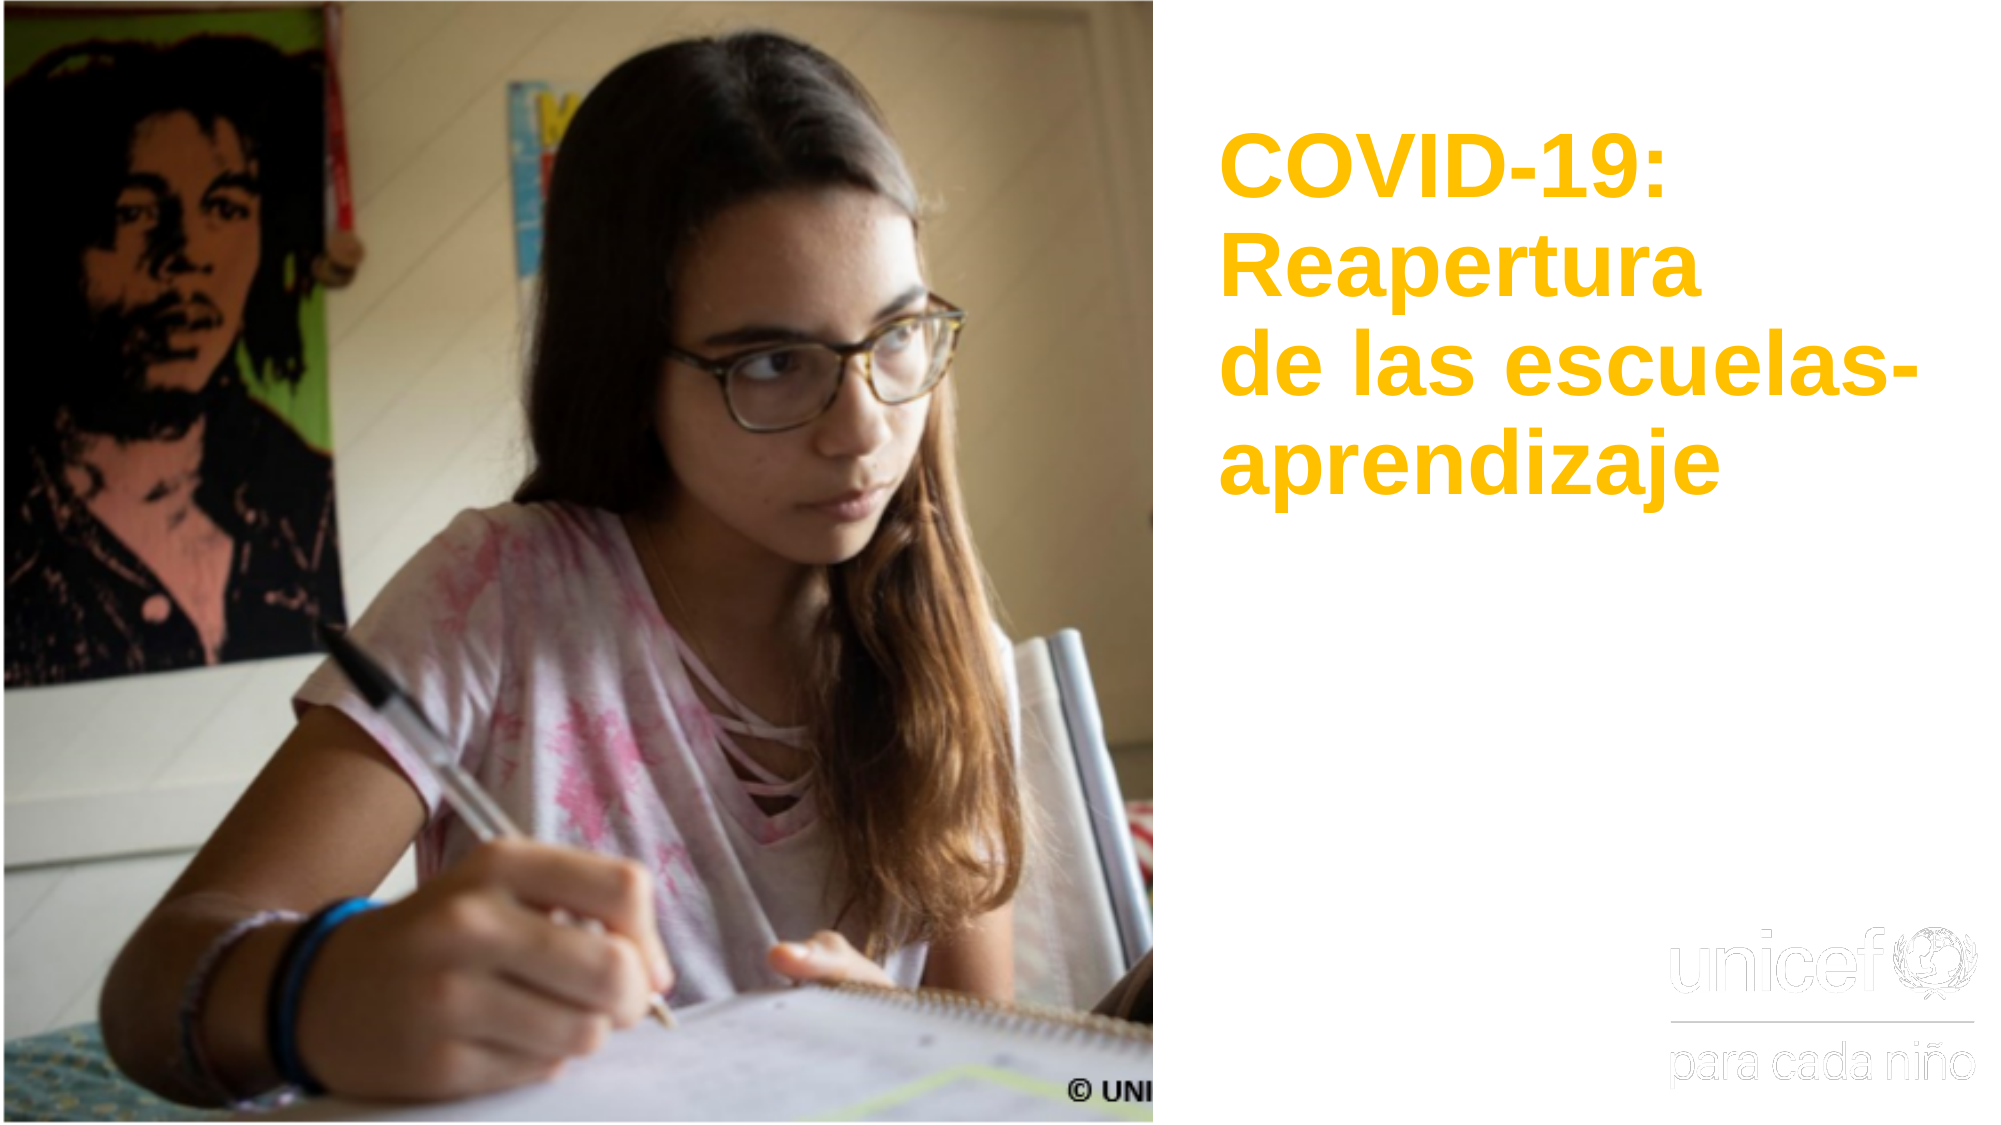

# COVID-19: Reapertura de las escuelas- aprendizaje
Ruth Custode
Especialista Educación
en Emergencias
UNICEF LACRO